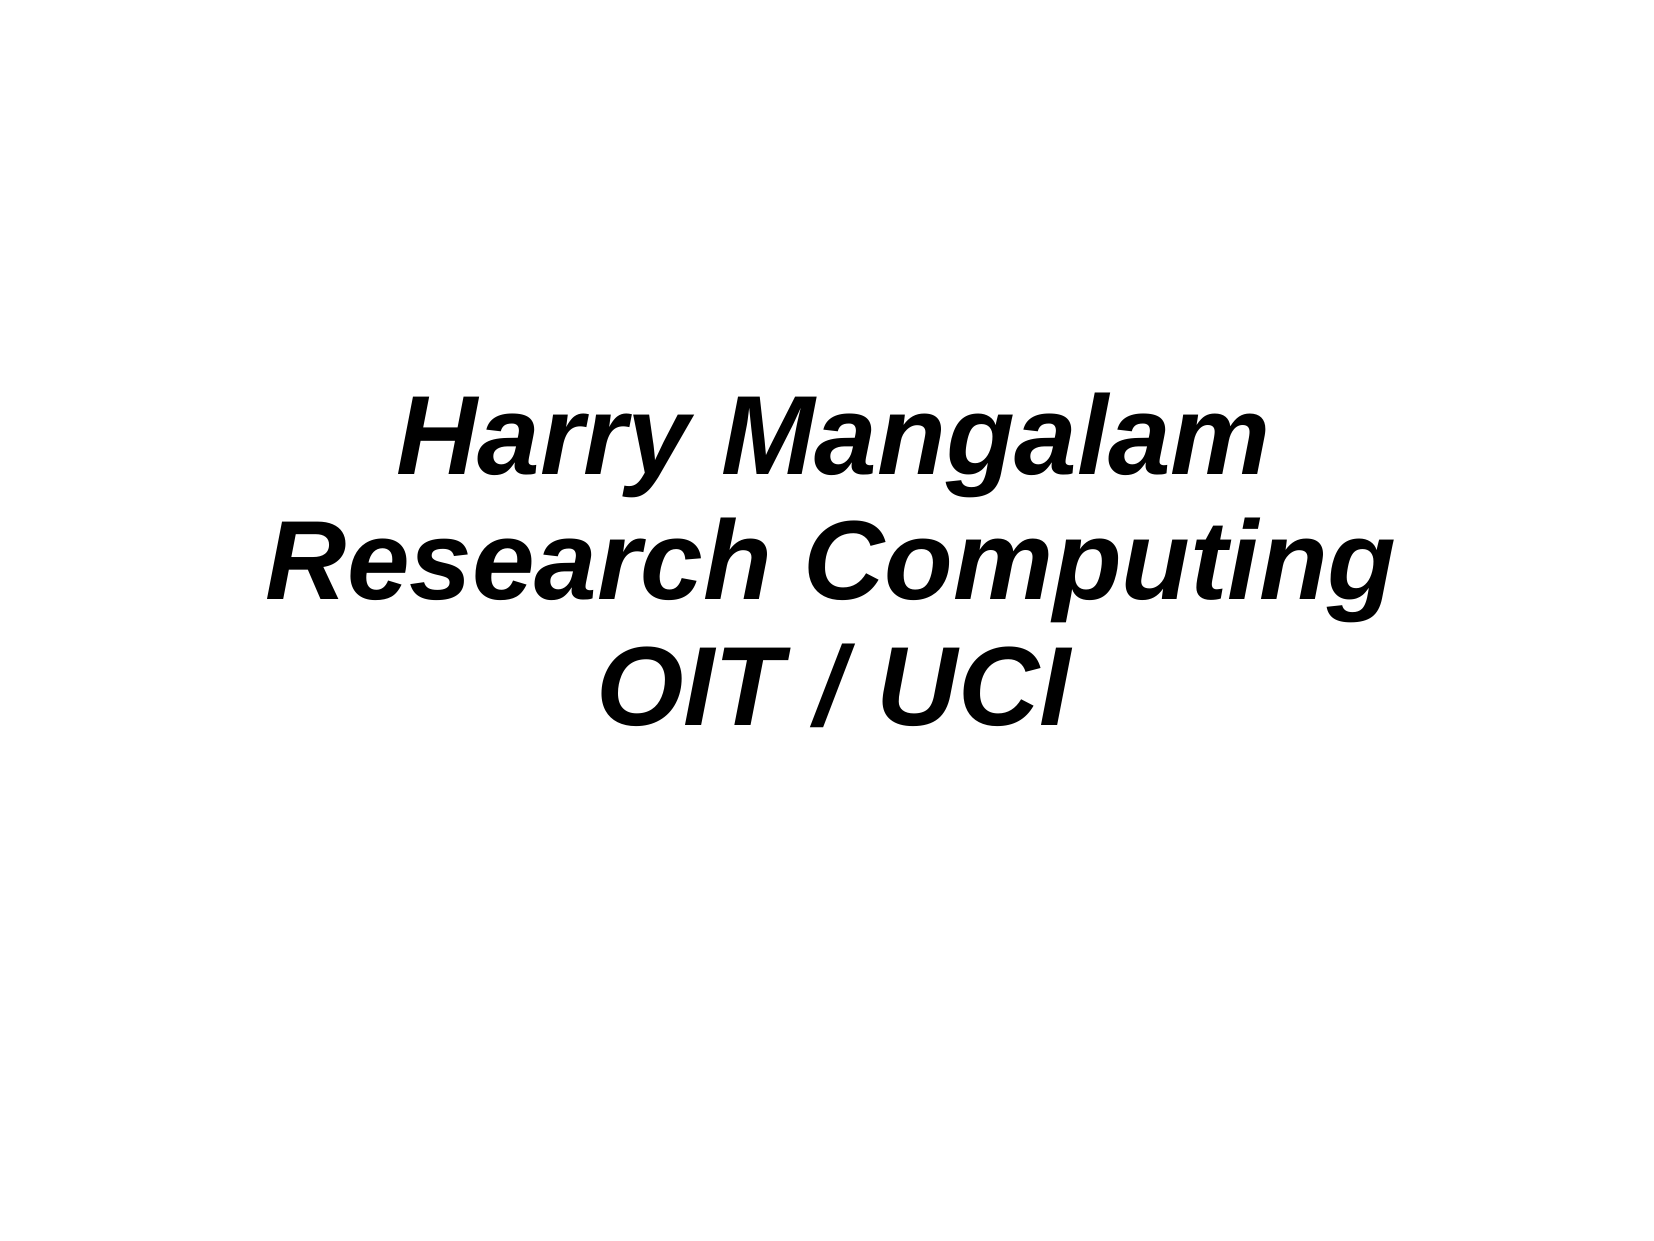

#
Harry Mangalam Research Computing
OIT / UCI